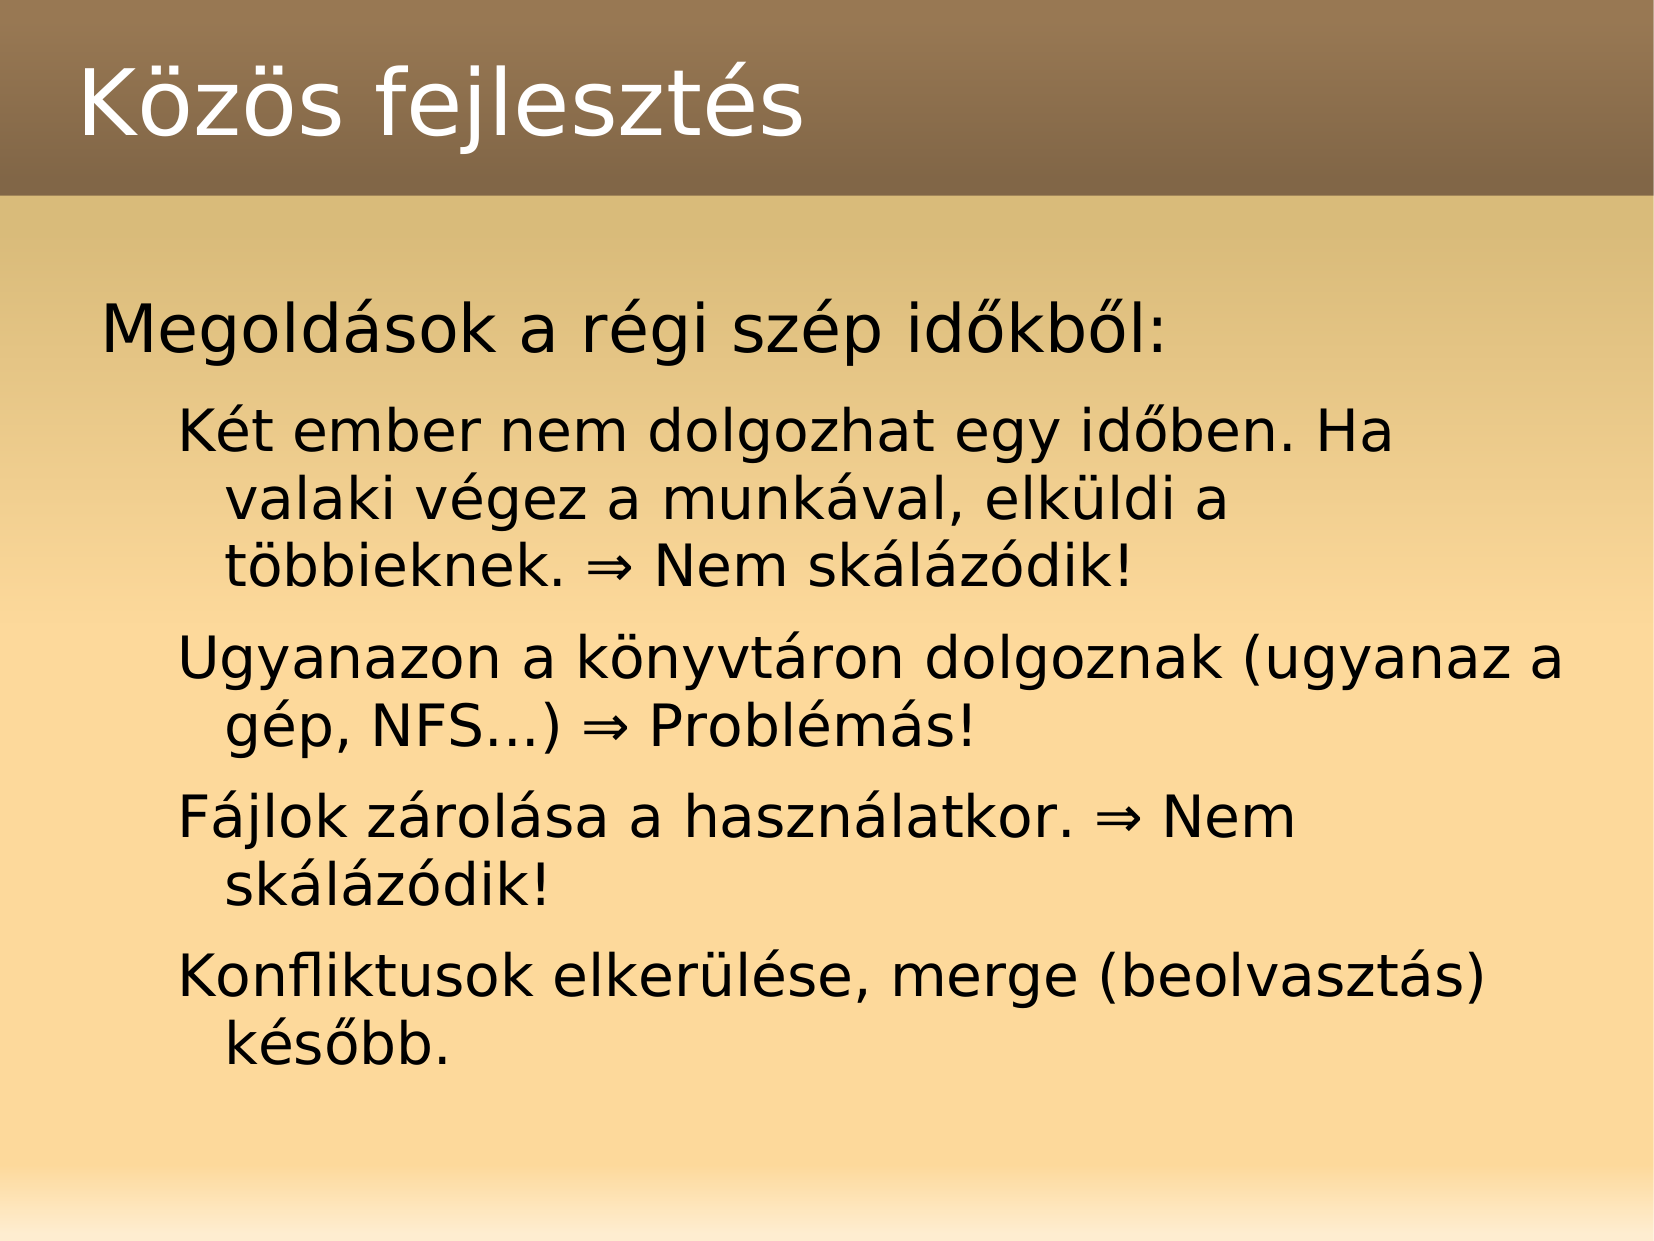

# Közös fejlesztés
Megoldások a régi szép időkből:
Két ember nem dolgozhat egy időben. Ha valaki végez a munkával, elküldi a többieknek. ⇒ Nem skálázódik!
Ugyanazon a könyvtáron dolgoznak (ugyanaz a gép, NFS...) ⇒ Problémás!
Fájlok zárolása a használatkor. ⇒ Nem skálázódik!
Konfliktusok elkerülése, merge (beolvasztás) később.